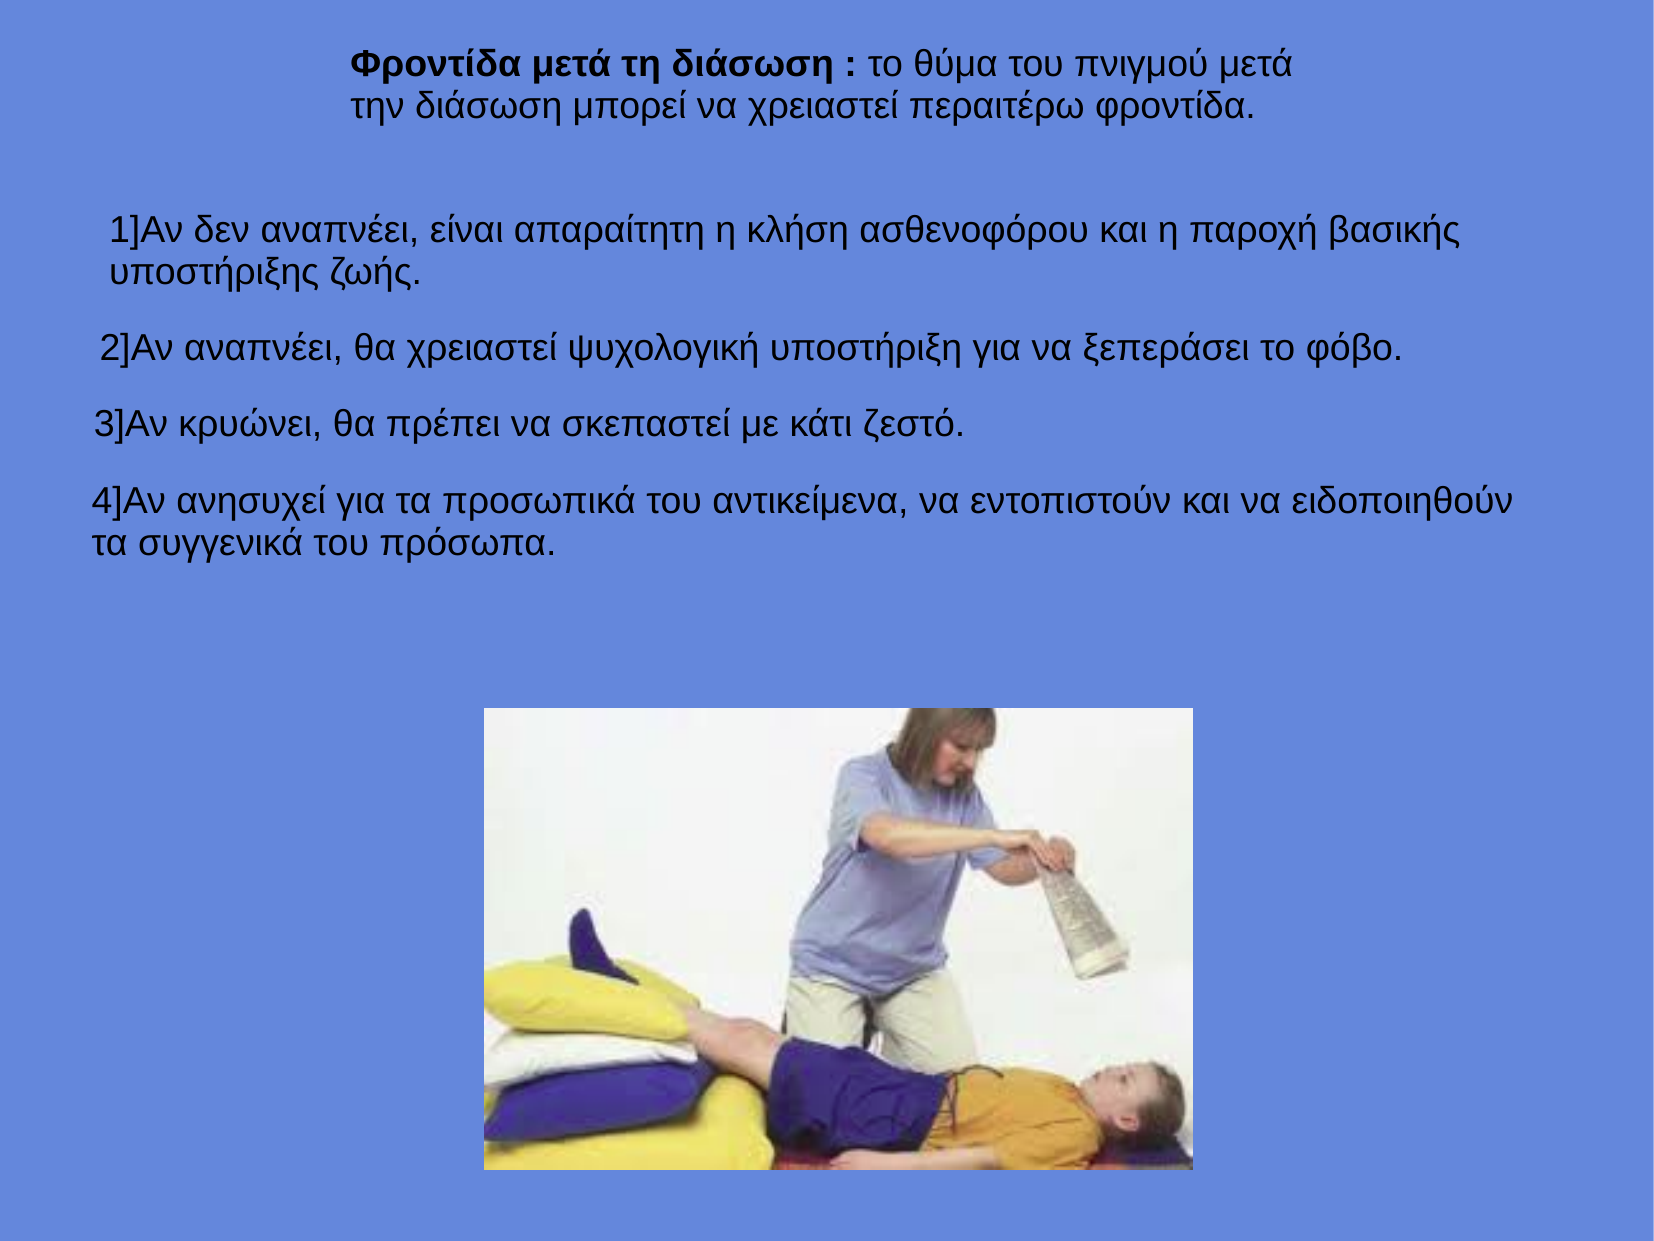

Φροντίδα μετά τη διάσωση : το θύμα του πνιγμού μετά την διάσωση μπορεί να χρειαστεί περαιτέρω φροντίδα.
1]Αν δεν αναπνέει, είναι απαραίτητη η κλήση ασθενοφόρου και η παροχή βασικής υποστήριξης ζωής.
2]Αν αναπνέει, θα χρειαστεί ψυχολογική υποστήριξη για να ξεπεράσει το φόβο.
3]Αν κρυώνει, θα πρέπει να σκεπαστεί με κάτι ζεστό.
4]Αν ανησυχεί για τα προσωπικά του αντικείμενα, να εντοπιστούν και να ειδοποιηθούν τα συγγενικά του πρόσωπα.